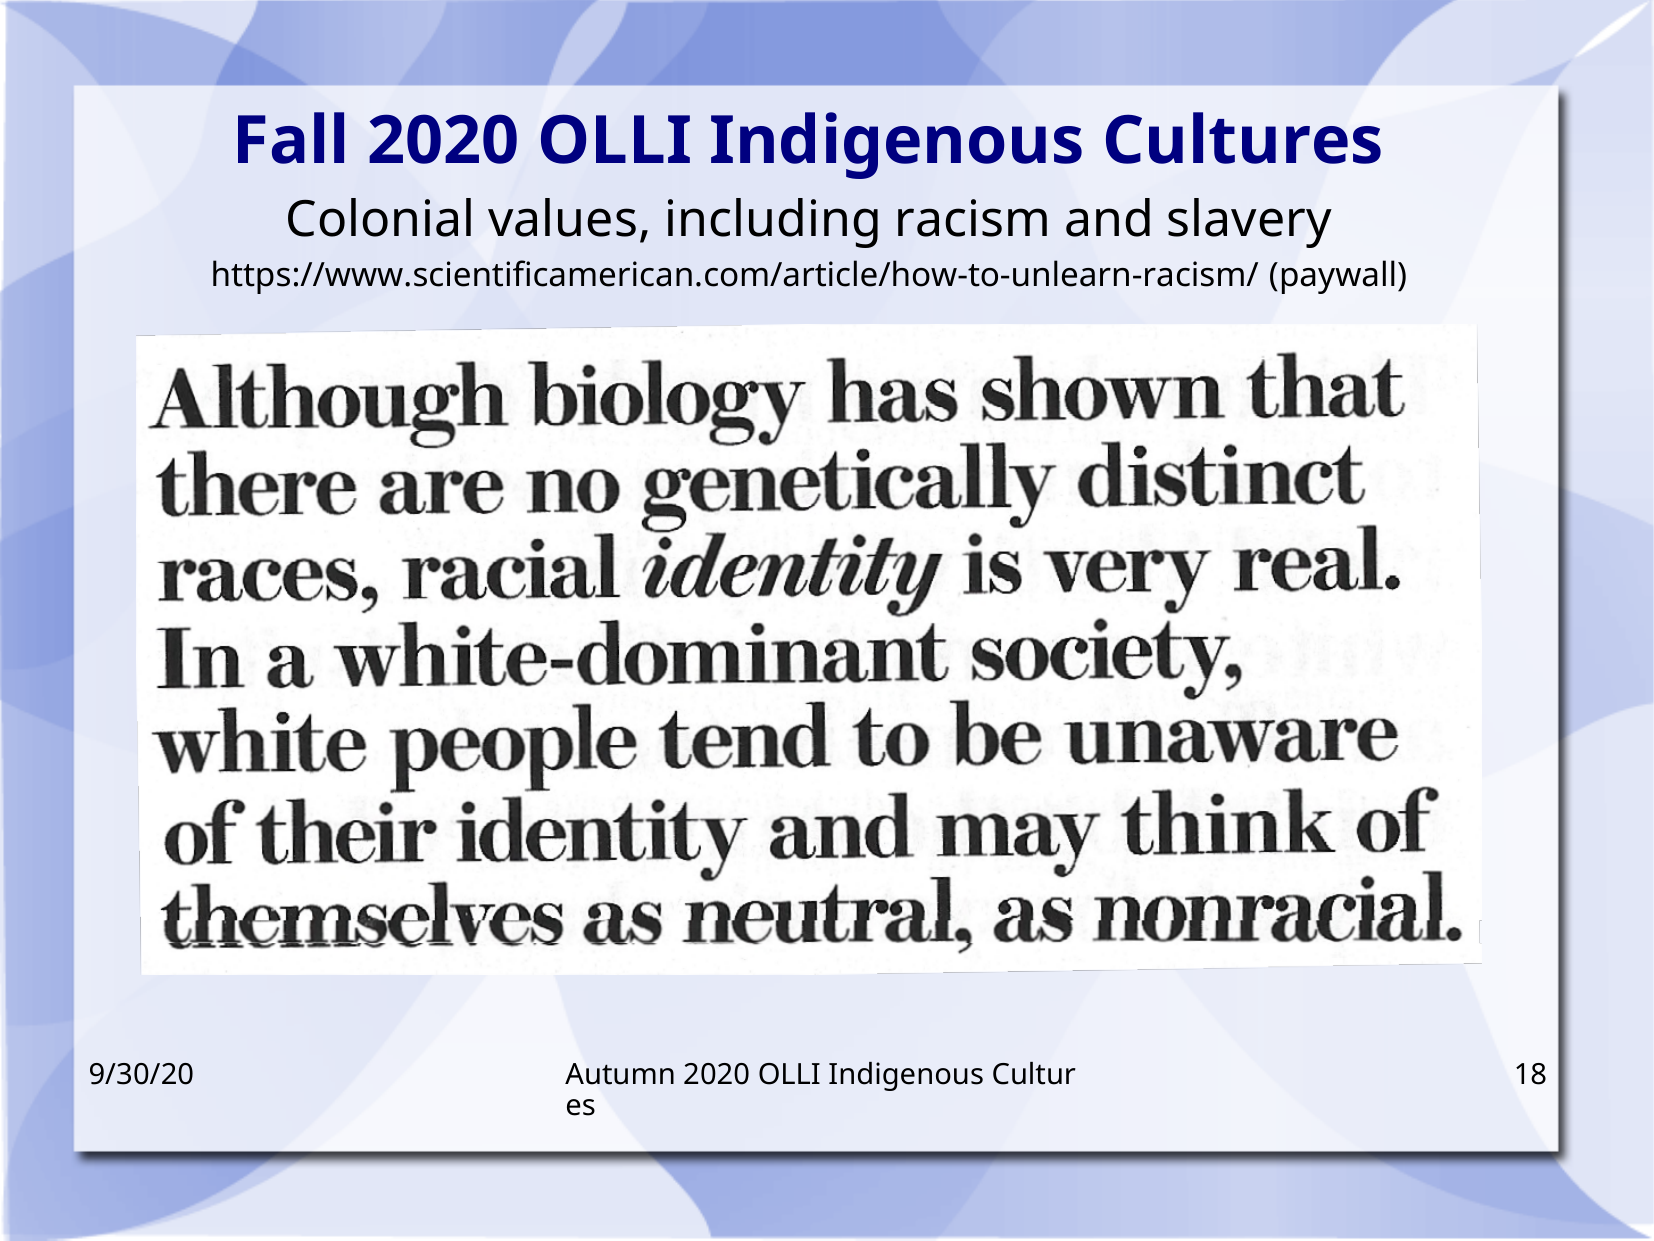

# Fall 2020 OLLI Indigenous Cultures Colonial values, including racism and slavery https://www.scientificamerican.com/article/how-to-unlearn-racism/ (paywall)
9/30/20
Autumn 2020 OLLI Indigenous Cultures
18